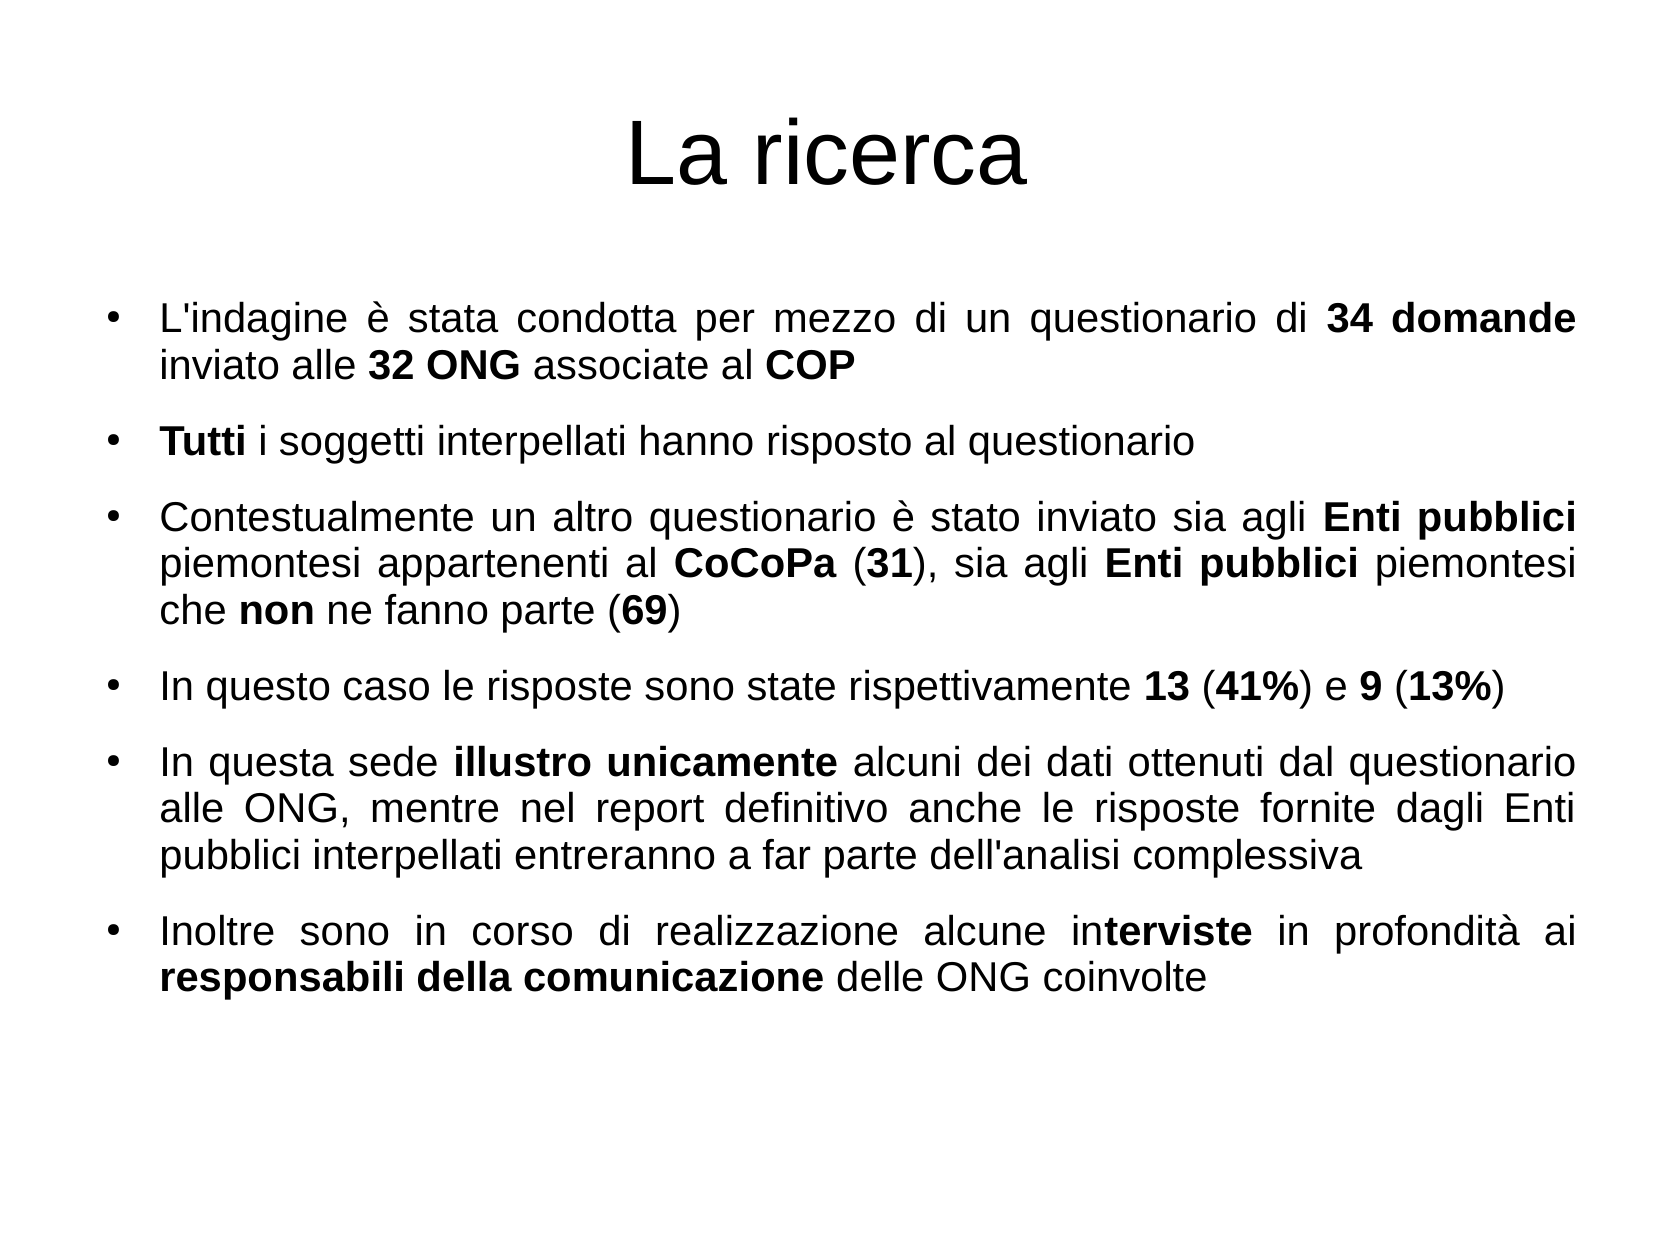

# La ricerca
L'indagine è stata condotta per mezzo di un questionario di 34 domande inviato alle 32 ONG associate al COP
Tutti i soggetti interpellati hanno risposto al questionario
Contestualmente un altro questionario è stato inviato sia agli Enti pubblici piemontesi appartenenti al CoCoPa (31), sia agli Enti pubblici piemontesi che non ne fanno parte (69)
In questo caso le risposte sono state rispettivamente 13 (41%) e 9 (13%)
In questa sede illustro unicamente alcuni dei dati ottenuti dal questionario alle ONG, mentre nel report definitivo anche le risposte fornite dagli Enti pubblici interpellati entreranno a far parte dell'analisi complessiva
Inoltre sono in corso di realizzazione alcune interviste in profondità ai responsabili della comunicazione delle ONG coinvolte